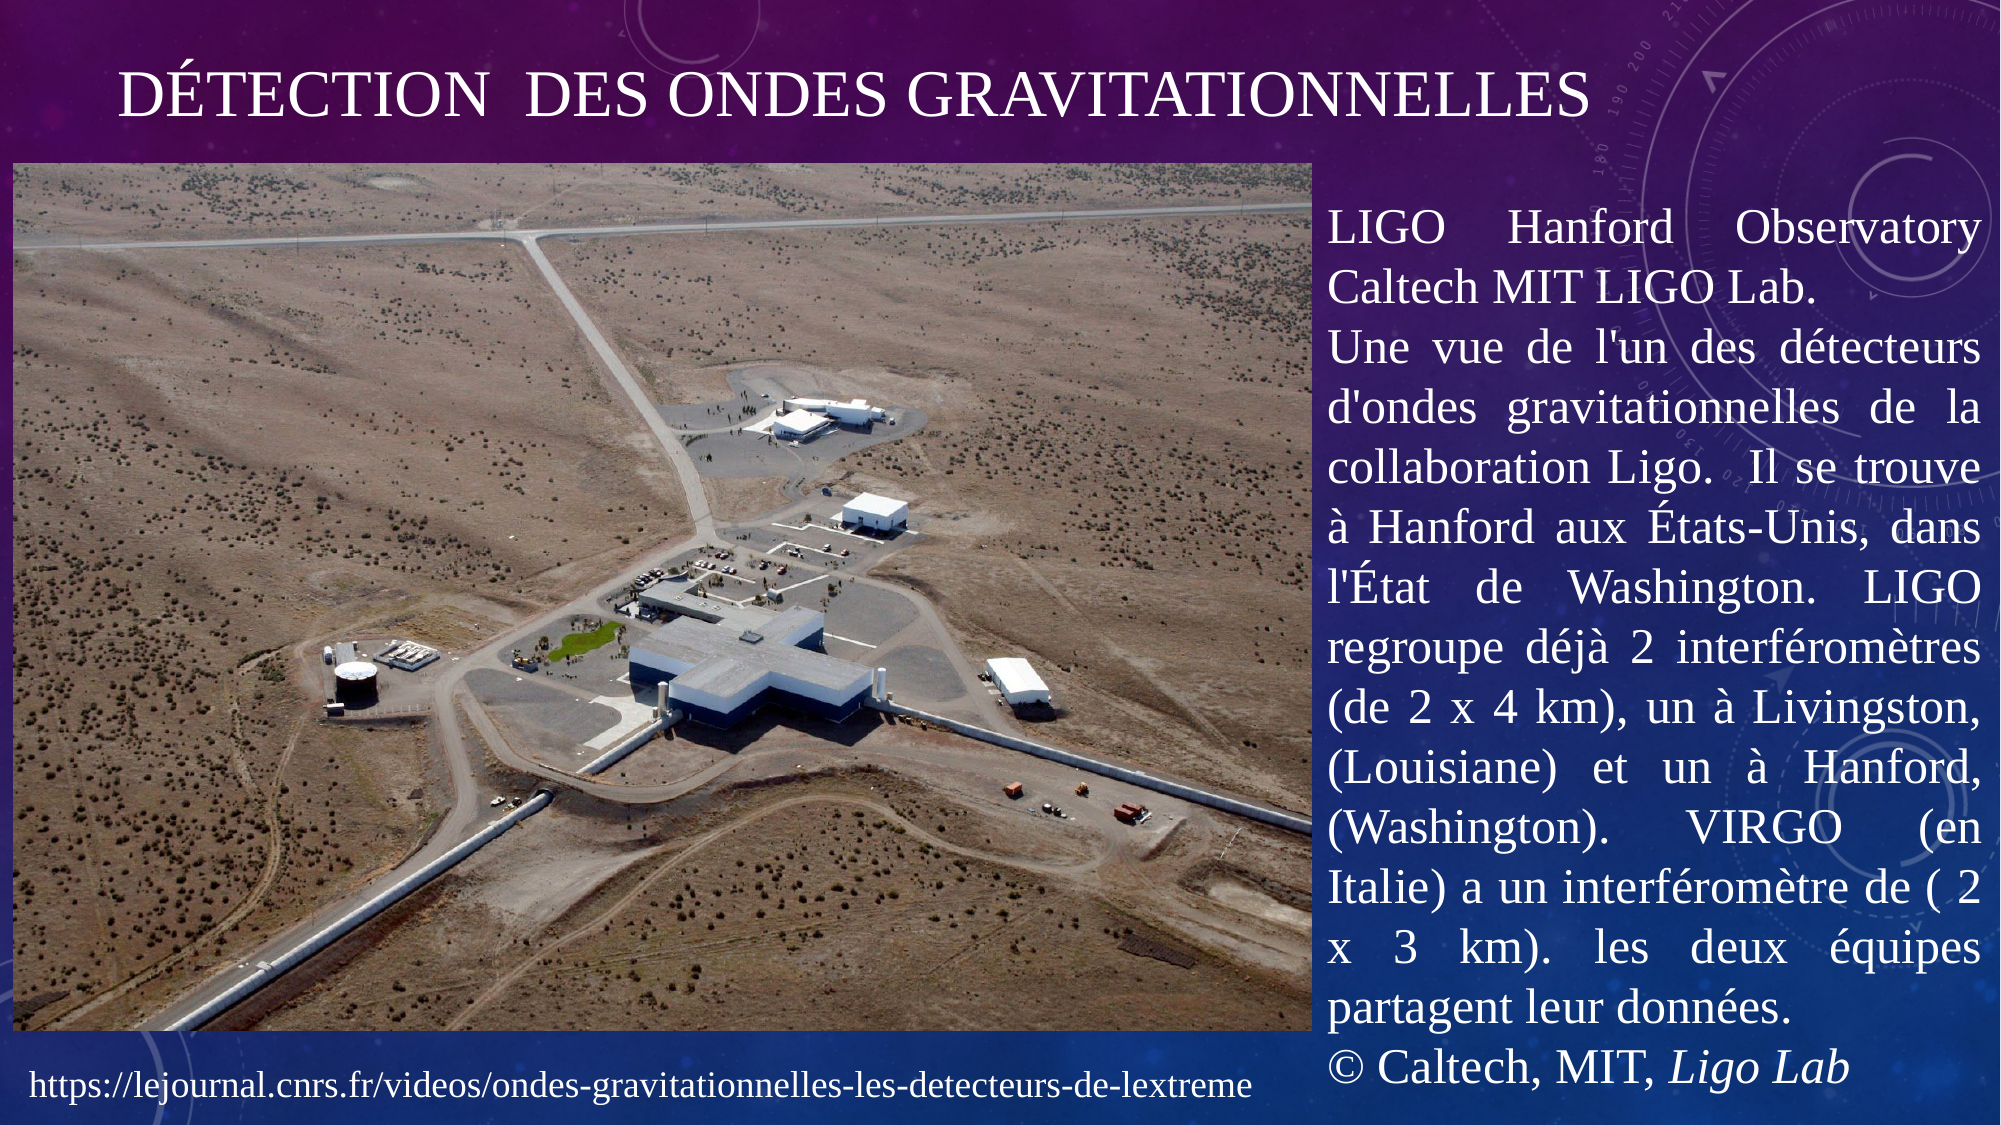

# Détection des ondes gravitationnelles
LIGO Hanford Observatory Caltech MIT LIGO Lab.
Une vue de l'un des détecteurs d'ondes gravitationnelles de la collaboration Ligo. Il se trouve à Hanford aux États-Unis, dans l'État de Washington. LIGO regroupe déjà 2 interféromètres (de 2 x 4 km), un à Livingston, (Louisiane) et un à Hanford, (Washington). VIRGO (en Italie) a un interféromètre de ( 2 x 3 km). les deux équipes partagent leur données.
© Caltech, MIT, Ligo Lab
https://lejournal.cnrs.fr/videos/ondes-gravitationnelles-les-detecteurs-de-lextreme